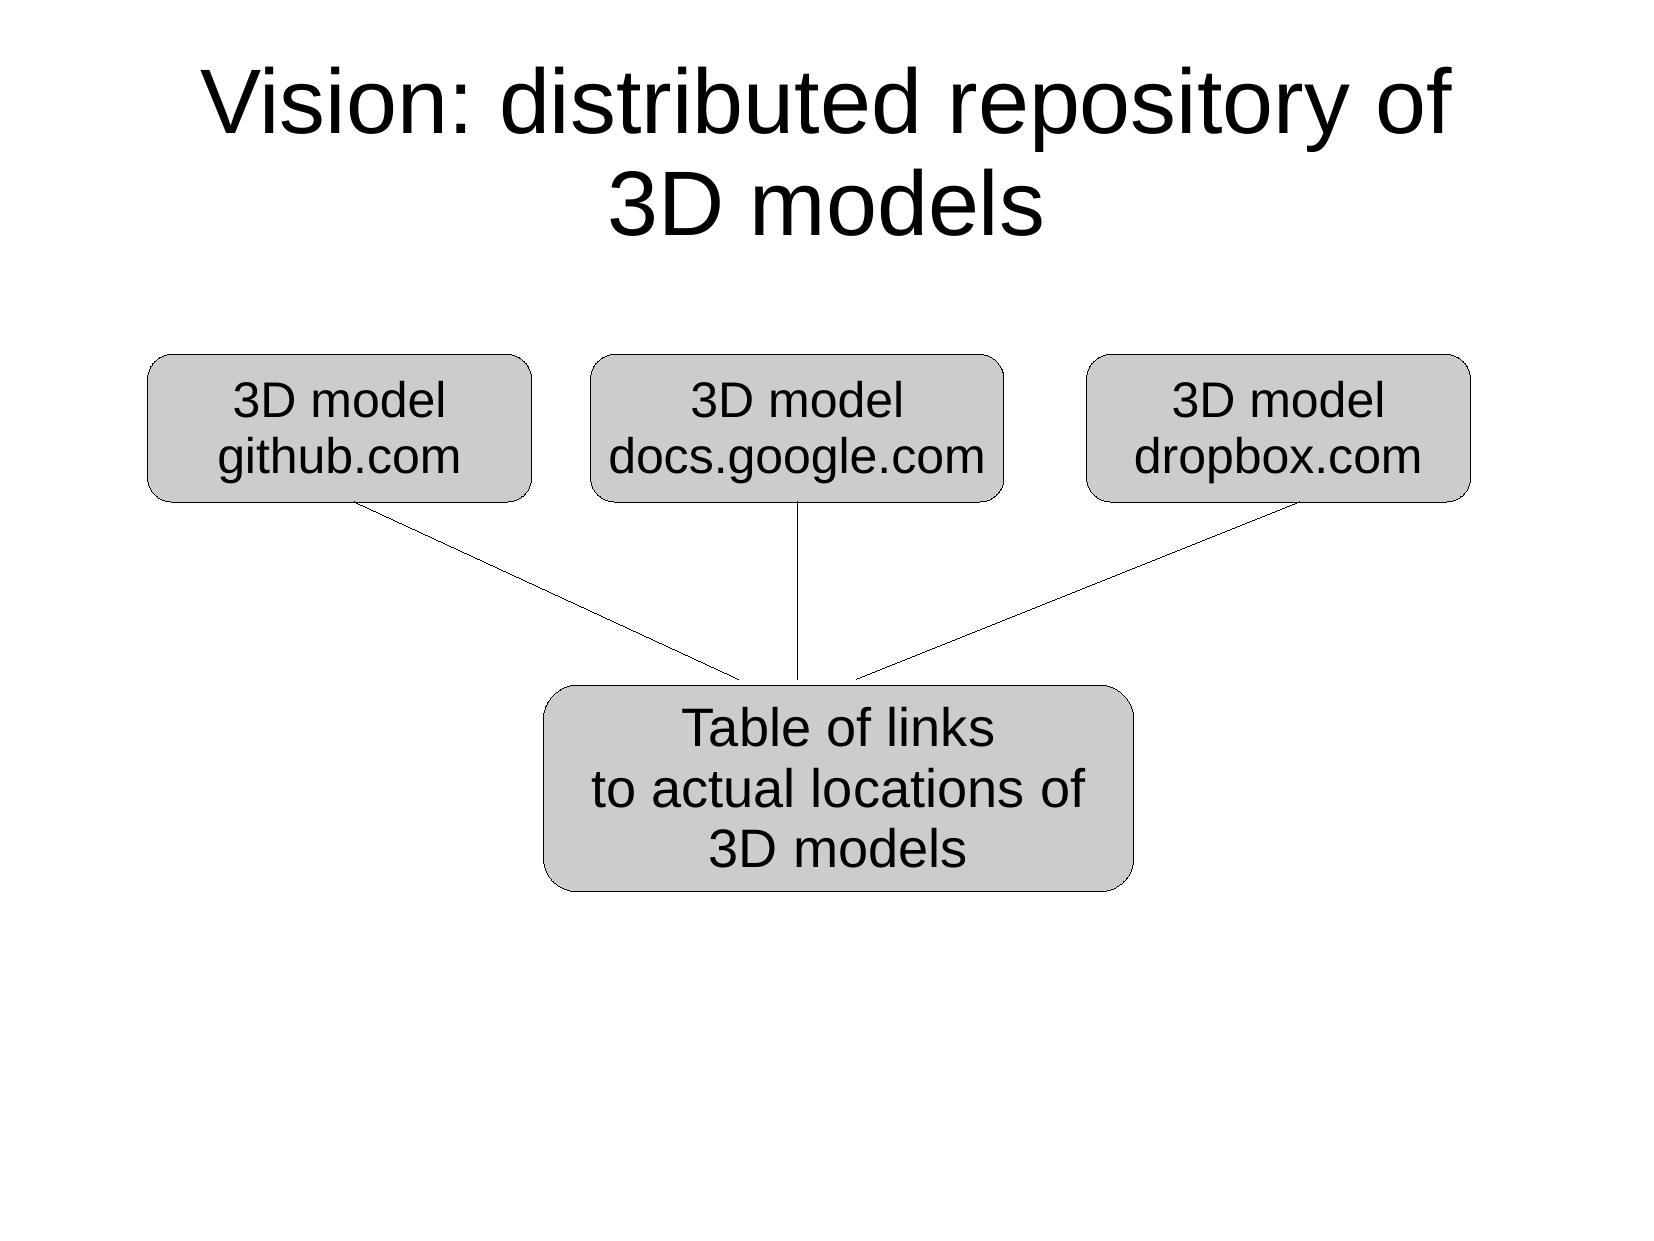

# Vision: distributed repository of 3D models
3D model
github.com
3D model
docs.google.com
3D model
dropbox.com
Table of links
to actual locations of
3D models